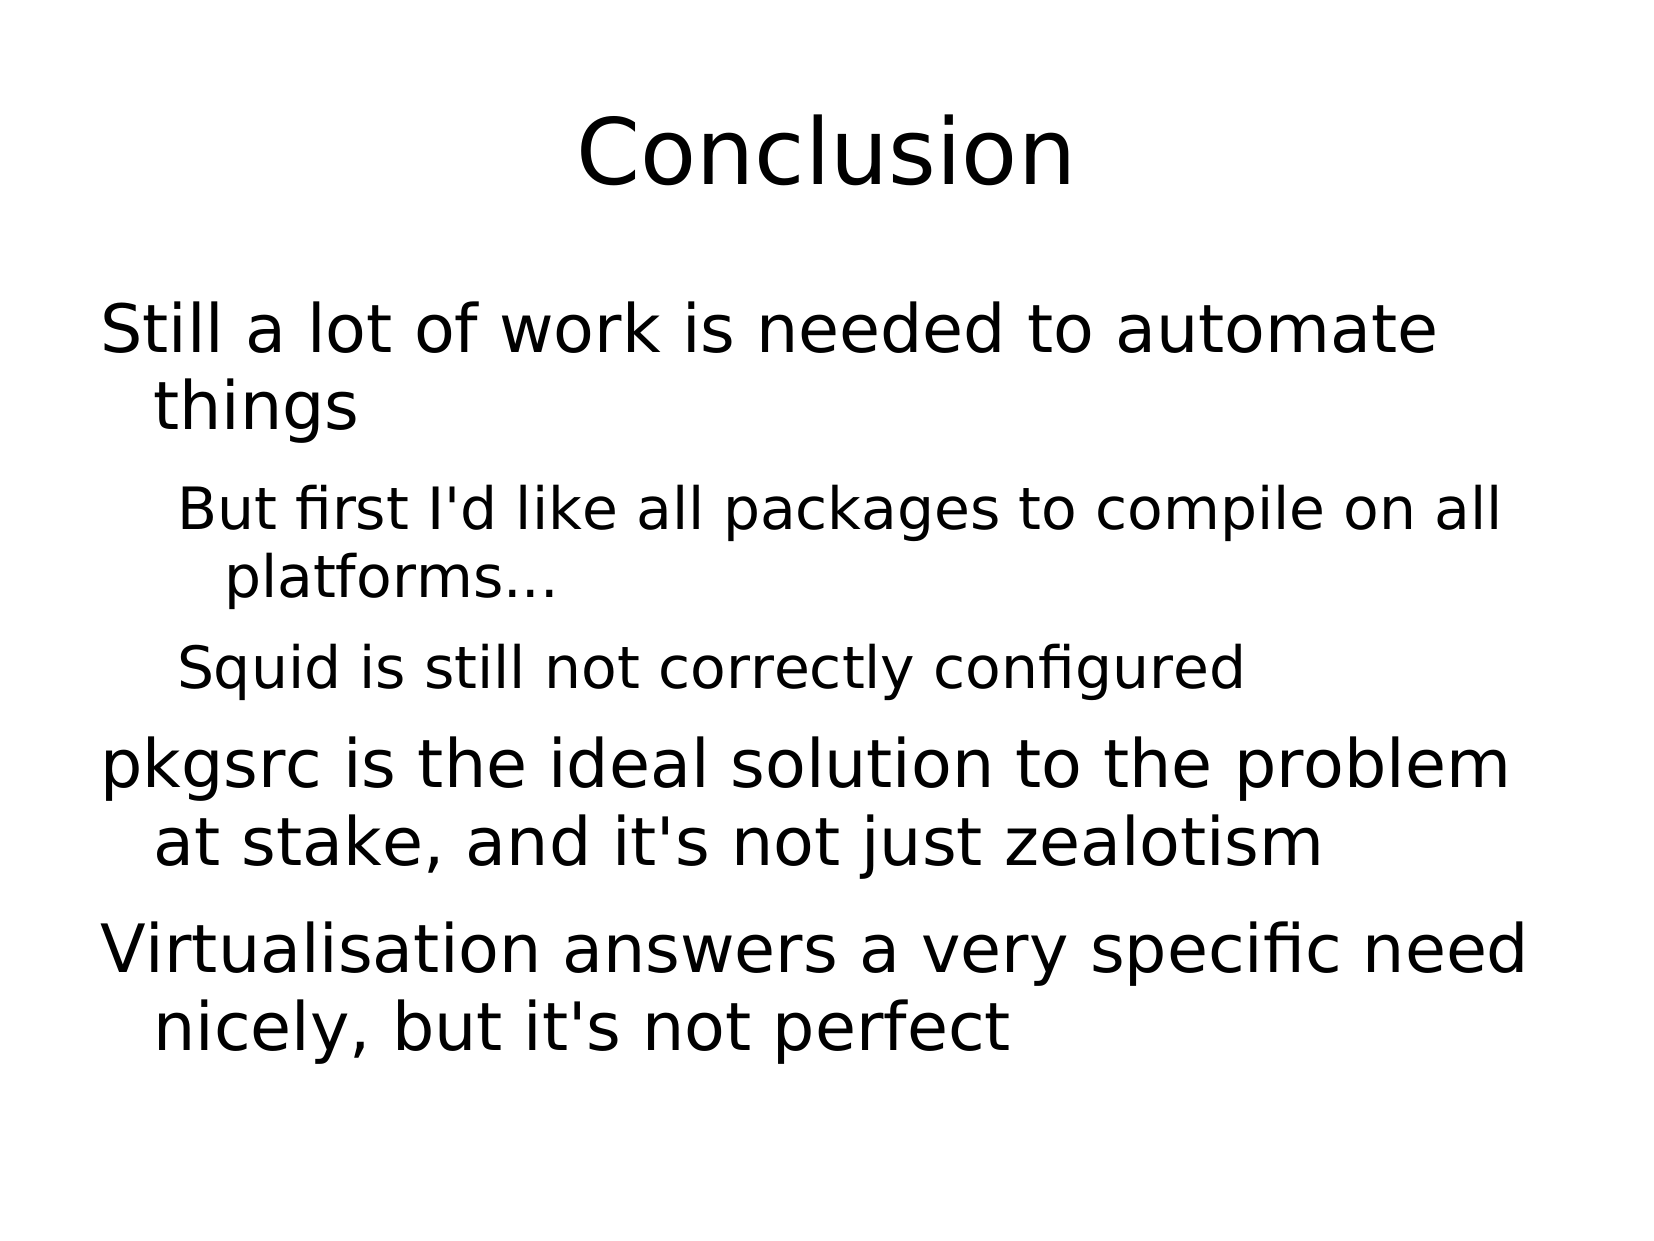

# Conclusion
Still a lot of work is needed to automate things
But first I'd like all packages to compile on all platforms...
Squid is still not correctly configured
pkgsrc is the ideal solution to the problem at stake, and it's not just zealotism
Virtualisation answers a very specific need nicely, but it's not perfect